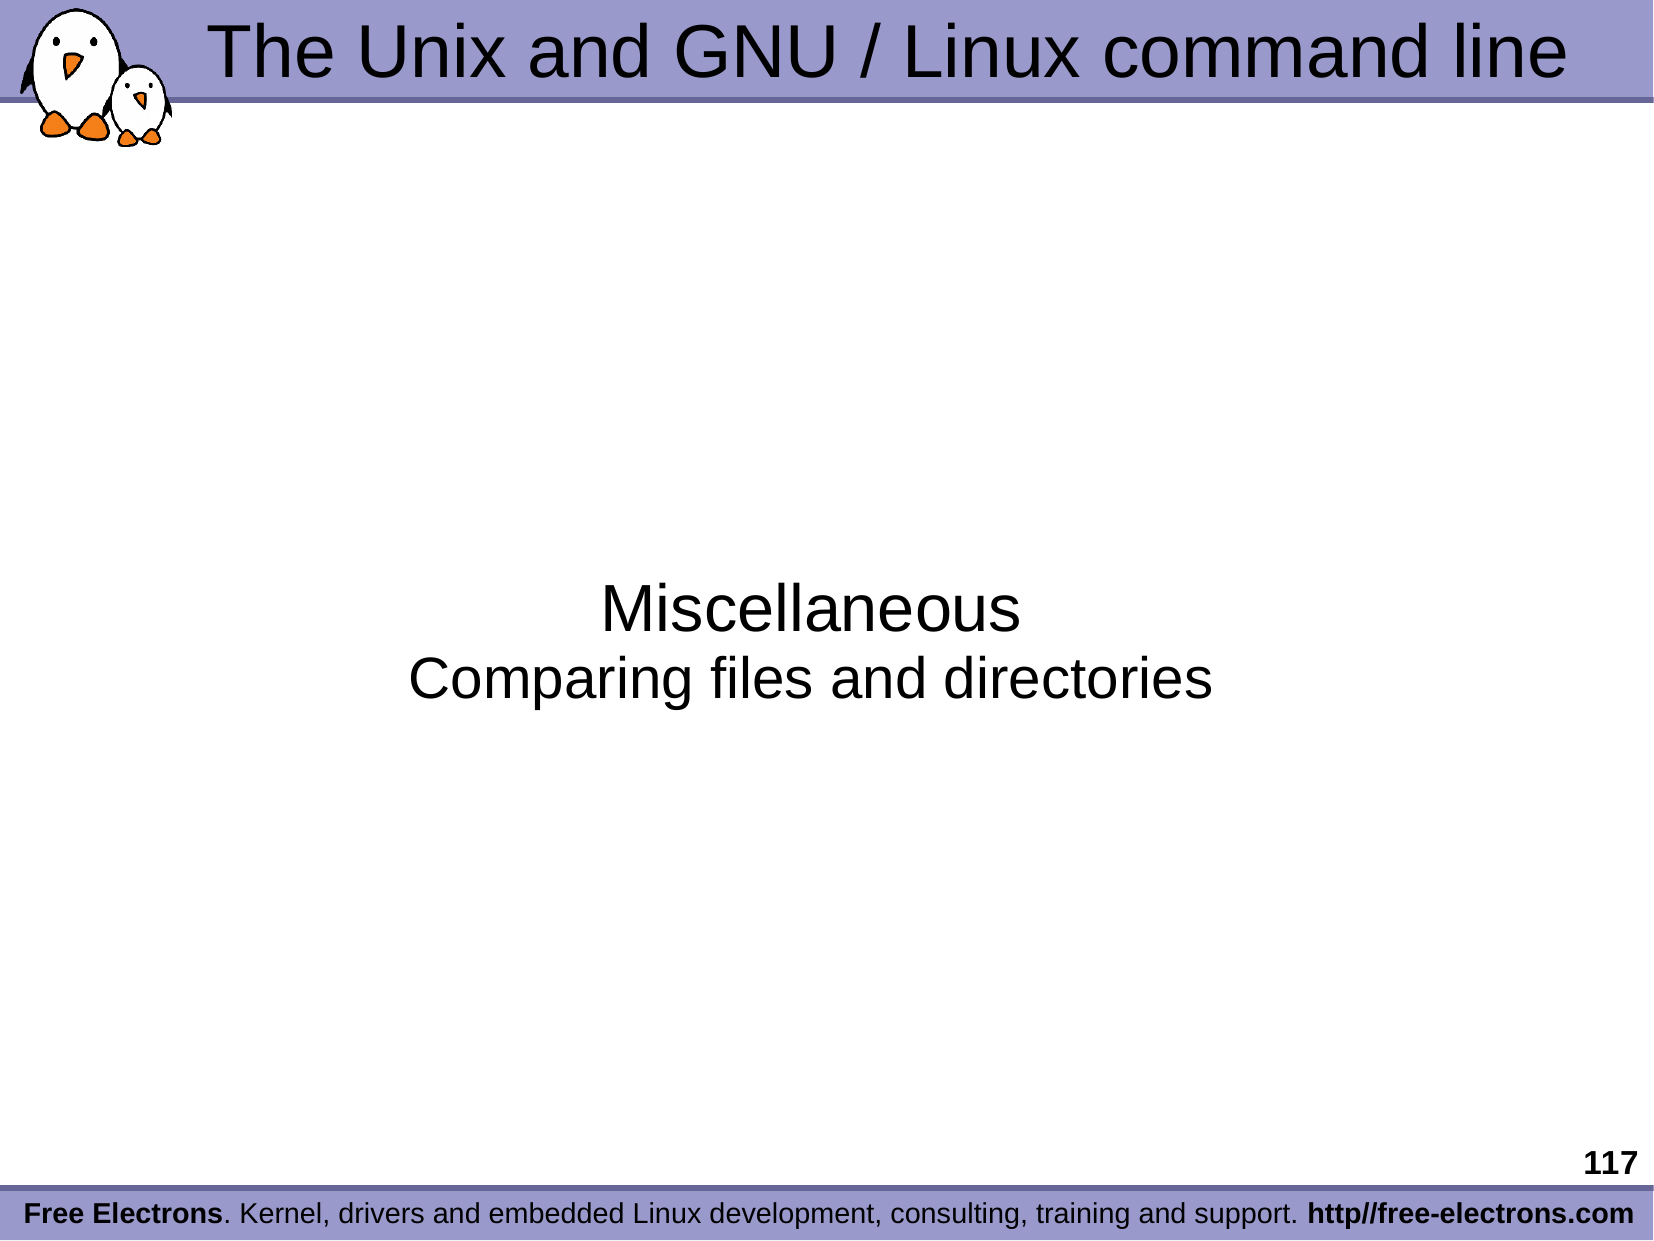

# The Unix and GNU / Linux command line
Miscellaneous
Comparing files and directories